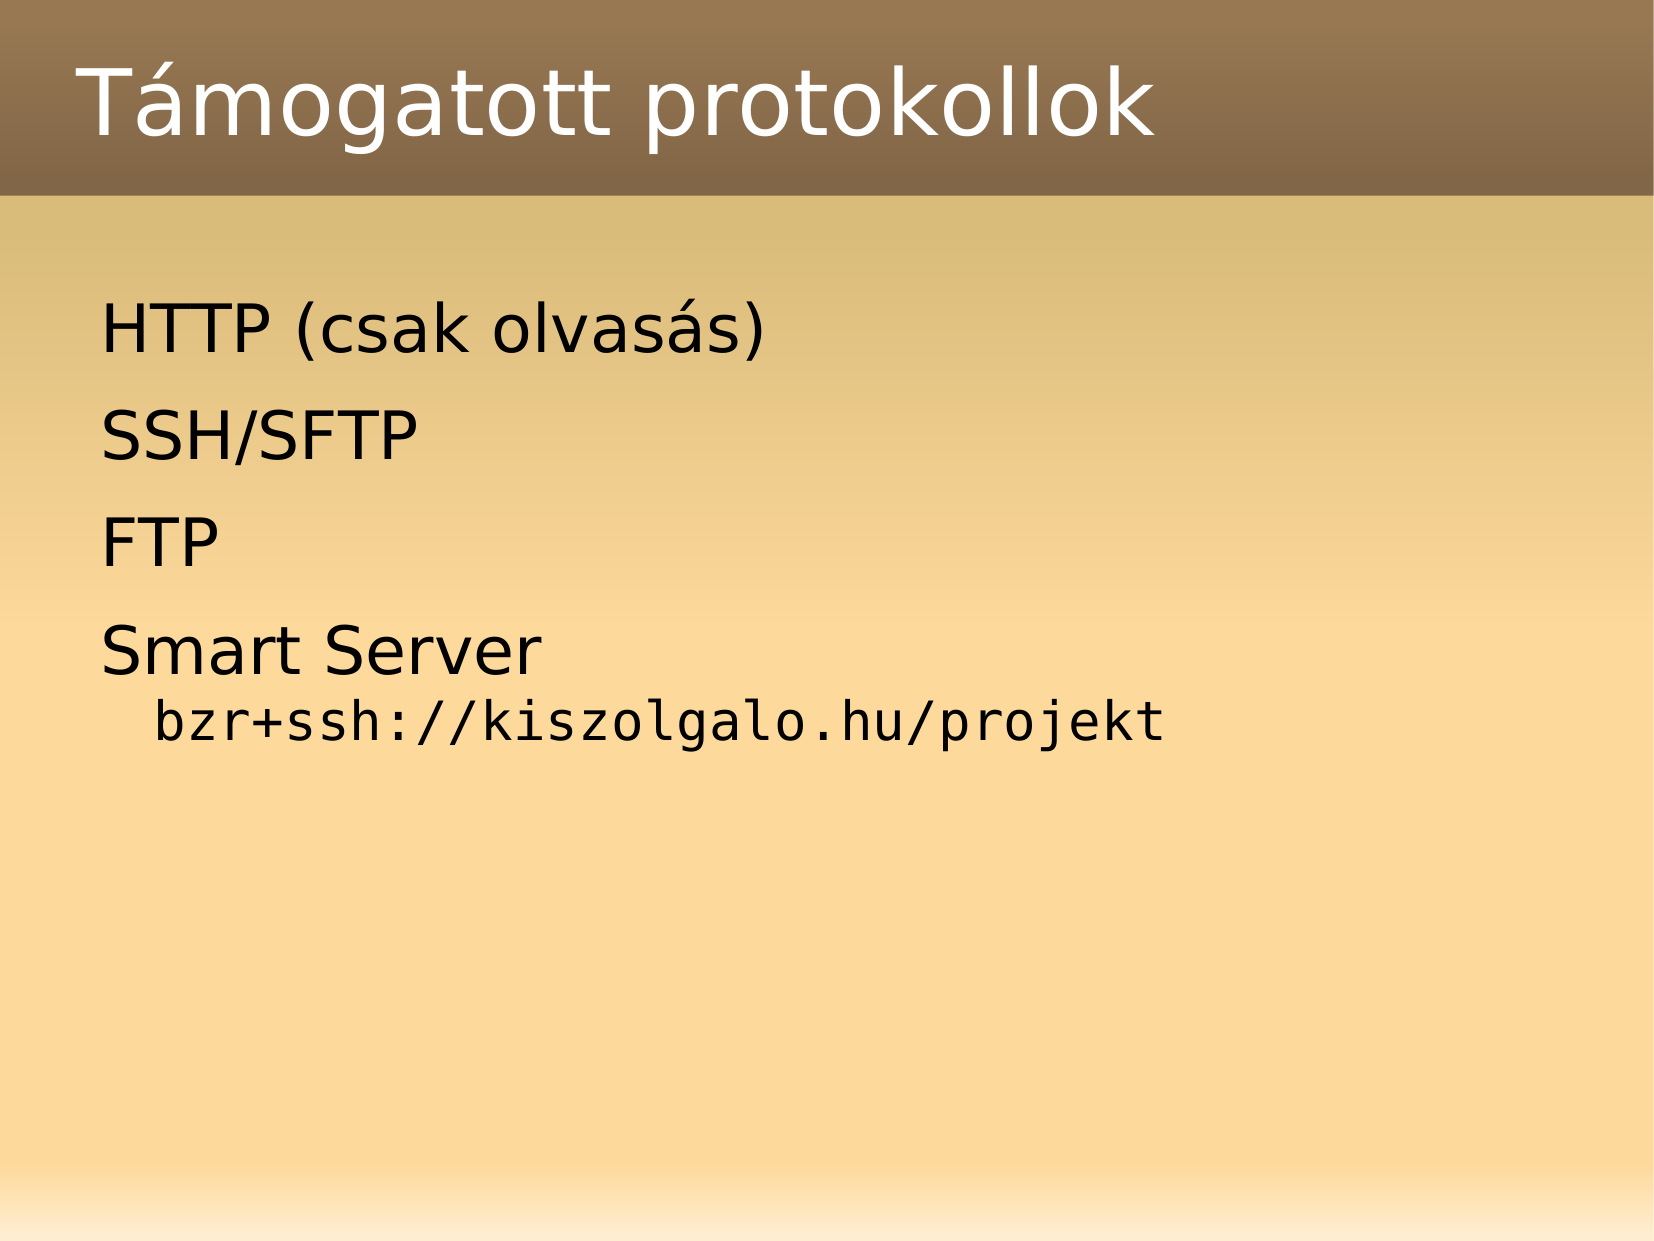

# Támogatott protokollok
HTTP (csak olvasás)
SSH/SFTP
FTP
Smart Server bzr+ssh://kiszolgalo.hu/projekt